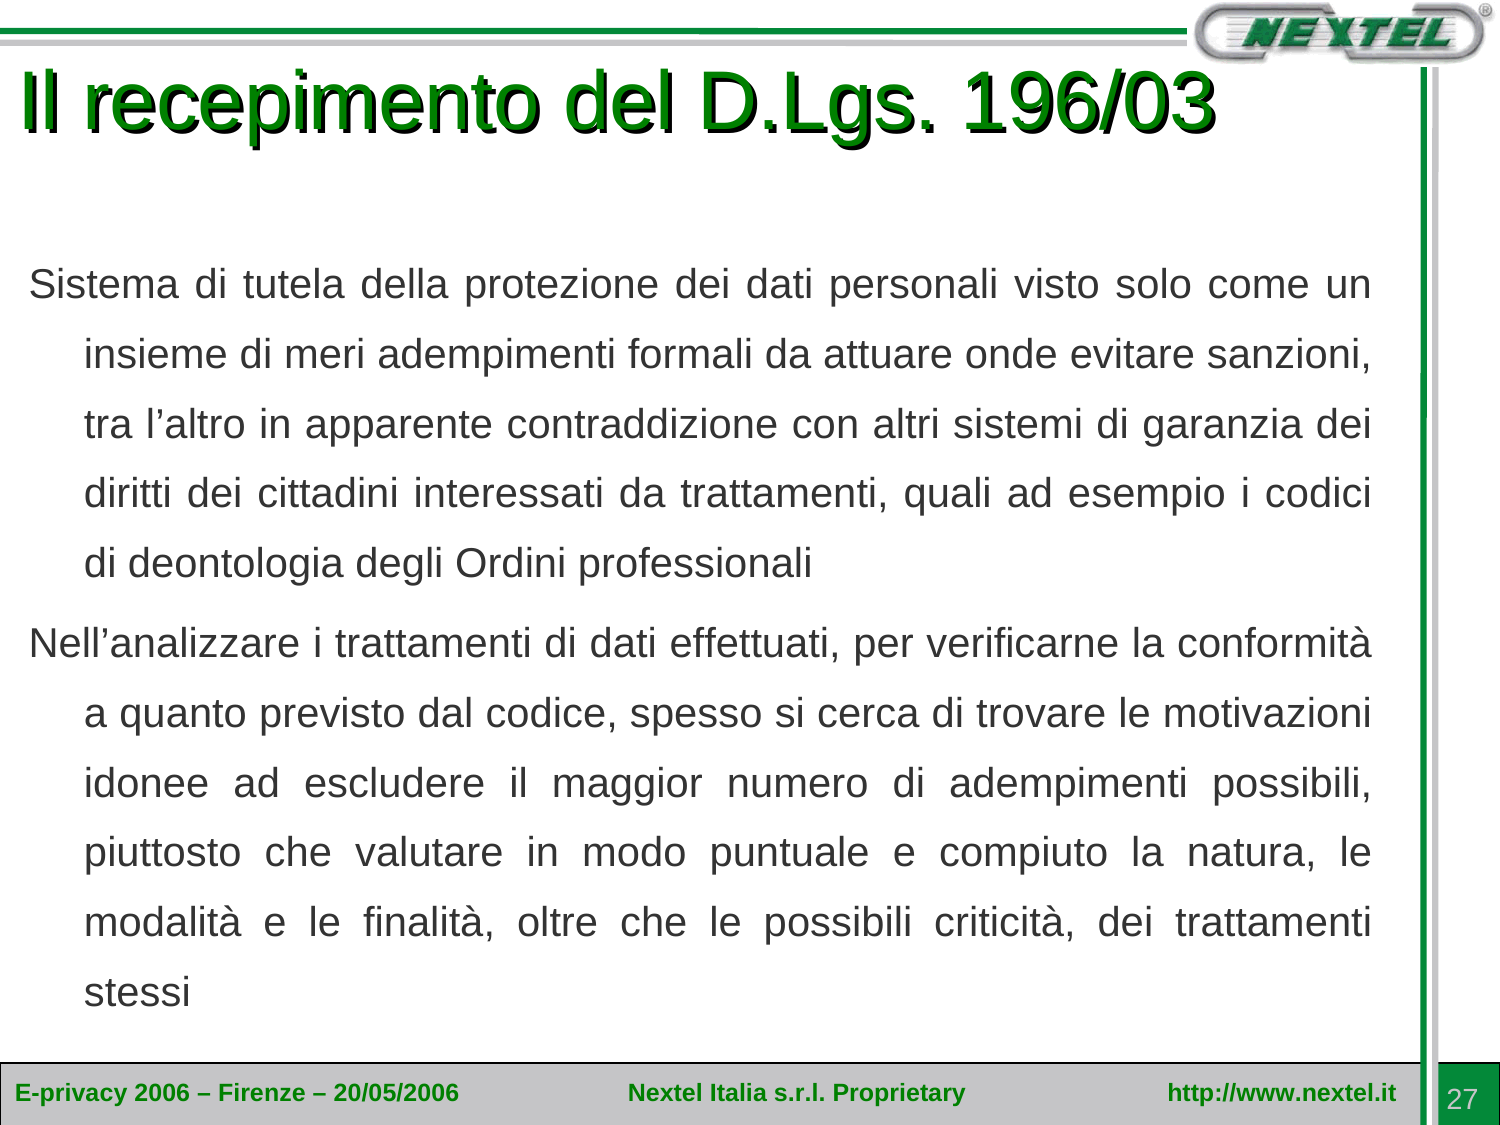

Il recepimento del D.Lgs. 196/03
# Sistema di tutela della protezione dei dati personali visto solo come un insieme di meri adempimenti formali da attuare onde evitare sanzioni, tra l’altro in apparente contraddizione con altri sistemi di garanzia dei diritti dei cittadini interessati da trattamenti, quali ad esempio i codici di deontologia degli Ordini professionali
Nell’analizzare i trattamenti di dati effettuati, per verificarne la conformità a quanto previsto dal codice, spesso si cerca di trovare le motivazioni idonee ad escludere il maggior numero di adempimenti possibili, piuttosto che valutare in modo puntuale e compiuto la natura, le modalità e le finalità, oltre che le possibili criticità, dei trattamenti stessi
27